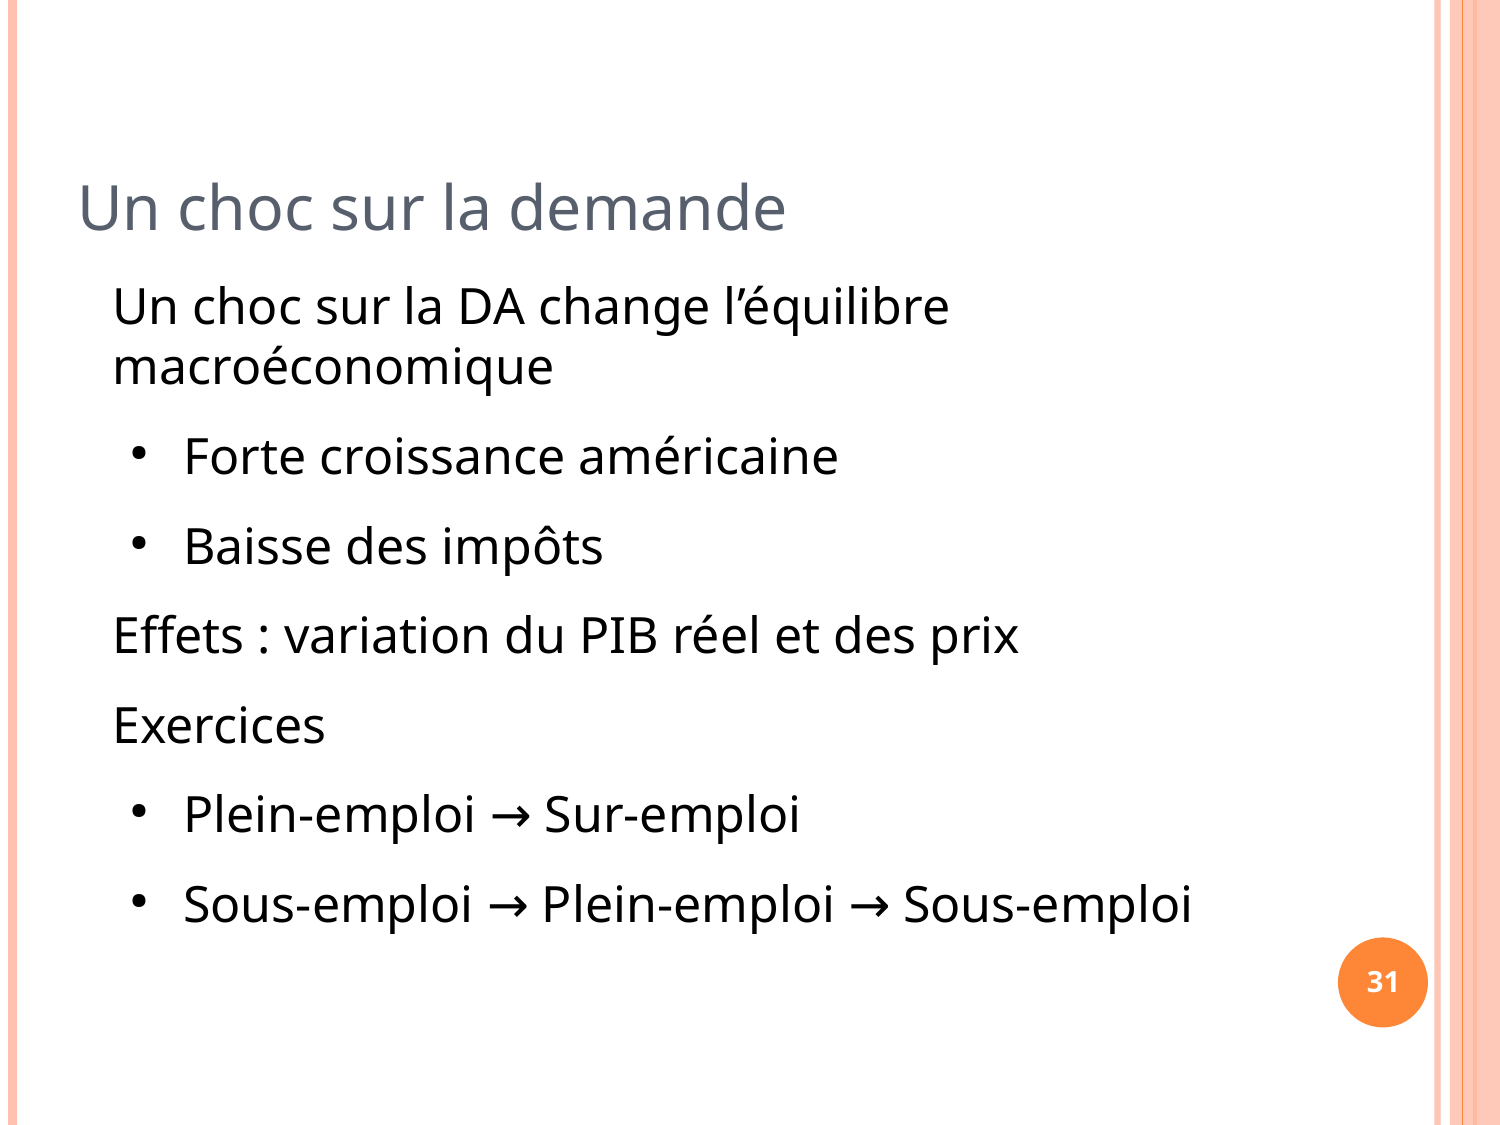

# Un choc sur la demande
Un choc sur la DA change l’équilibre macroéconomique
Forte croissance américaine
Baisse des impôts
Effets : variation du PIB réel et des prix
Exercices
Plein-emploi → Sur-emploi
Sous-emploi → Plein-emploi → Sous-emploi